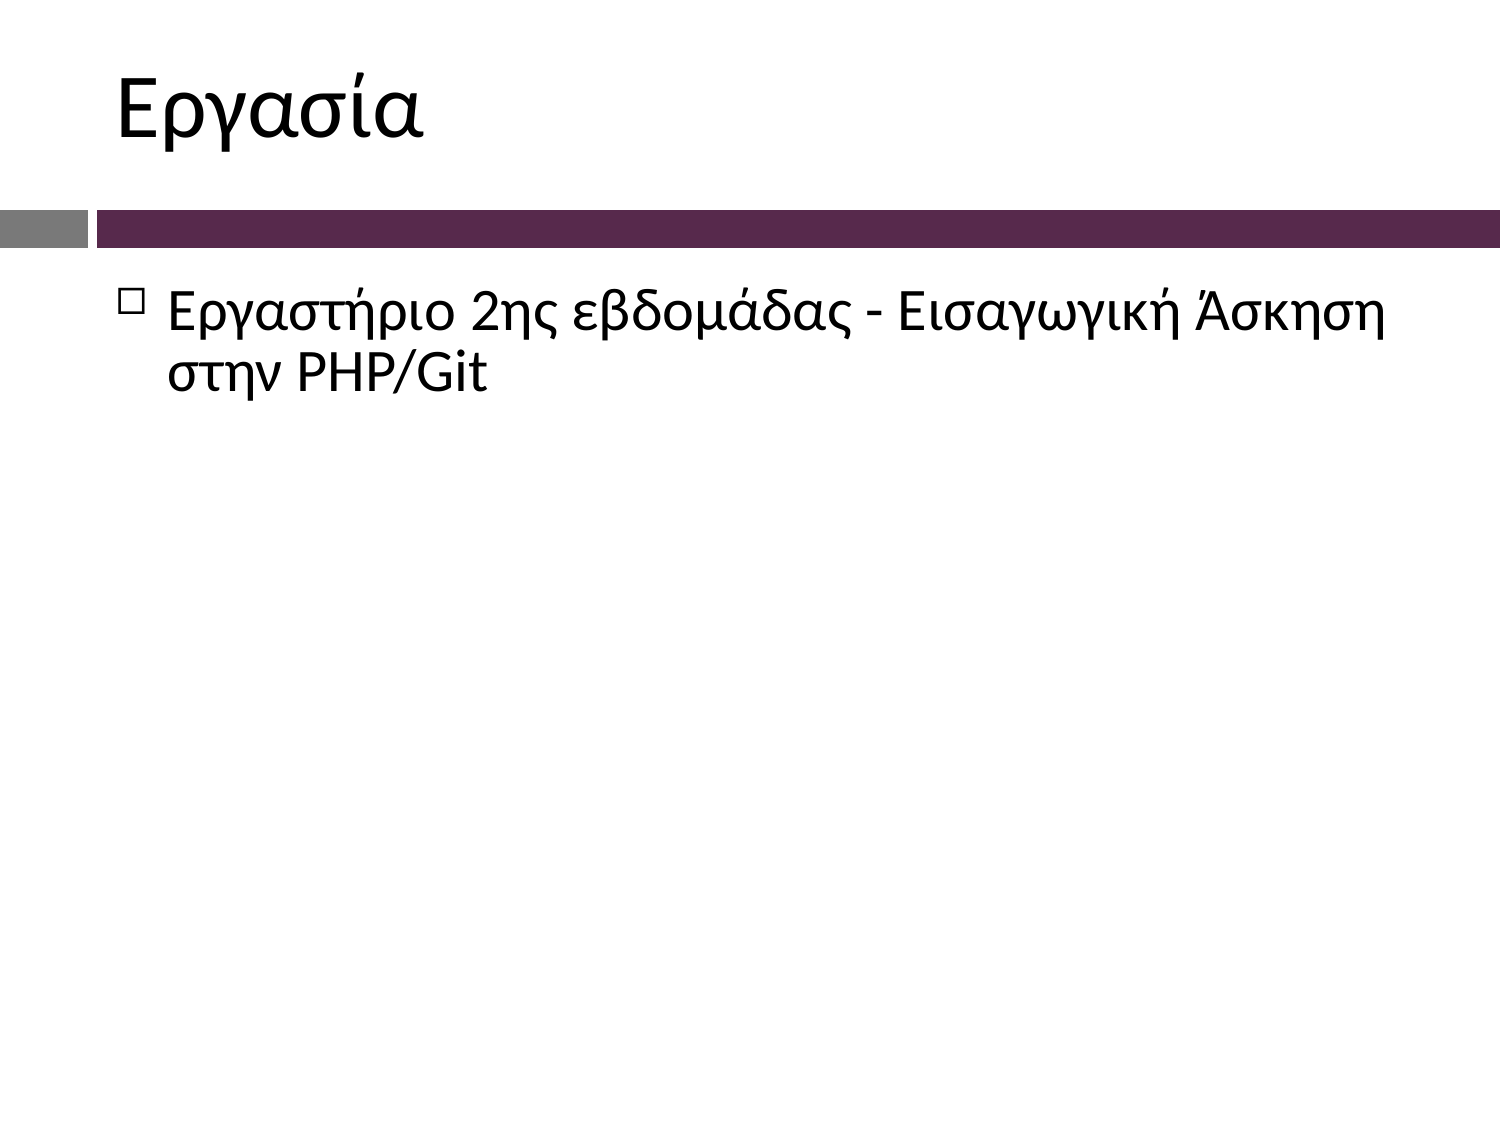

# Εργασία
Εργαστήριο 2ης εβδομάδας - Εισαγωγική Άσκηση στην PHP/Git